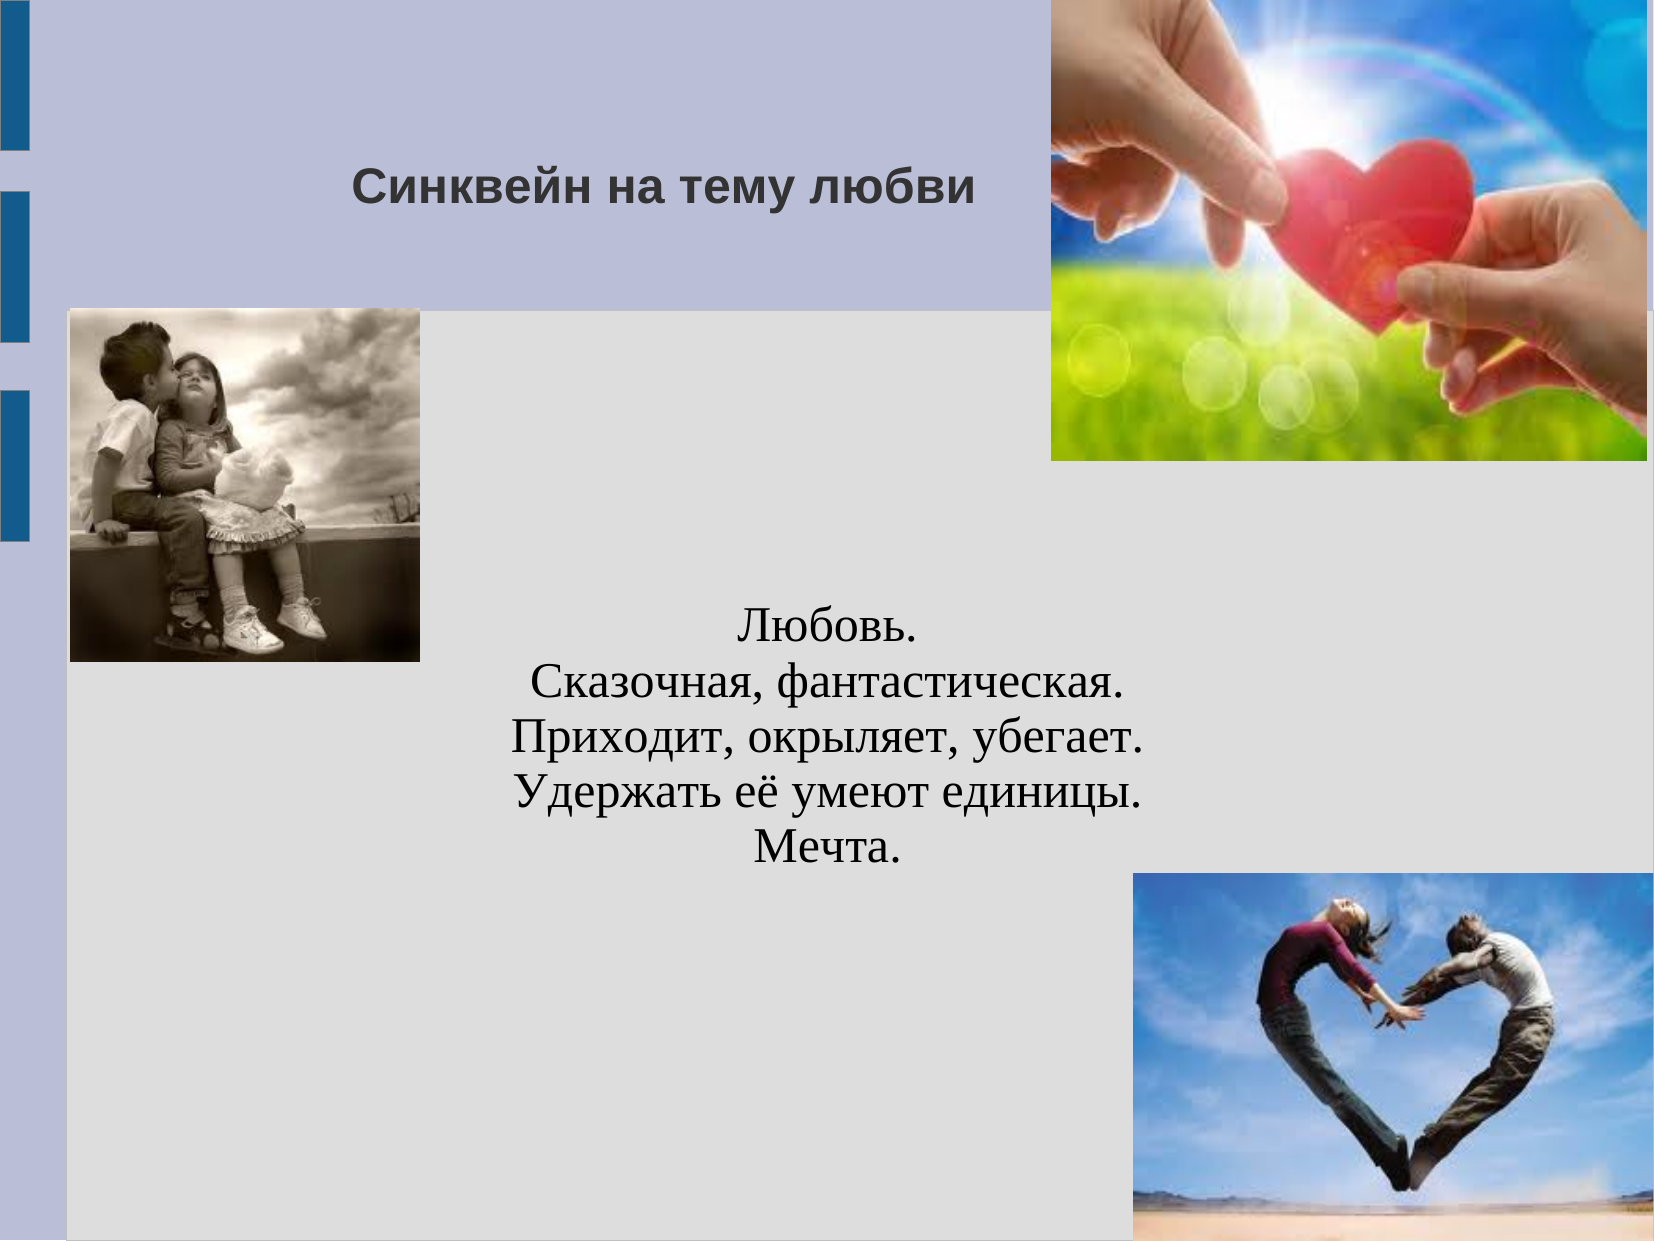

# Синквейн на тему любви
Любовь.
Сказочная, фантастическая.
Приходит, окрыляет, убегает.
Удержать её умеют единицы.
Мечта.